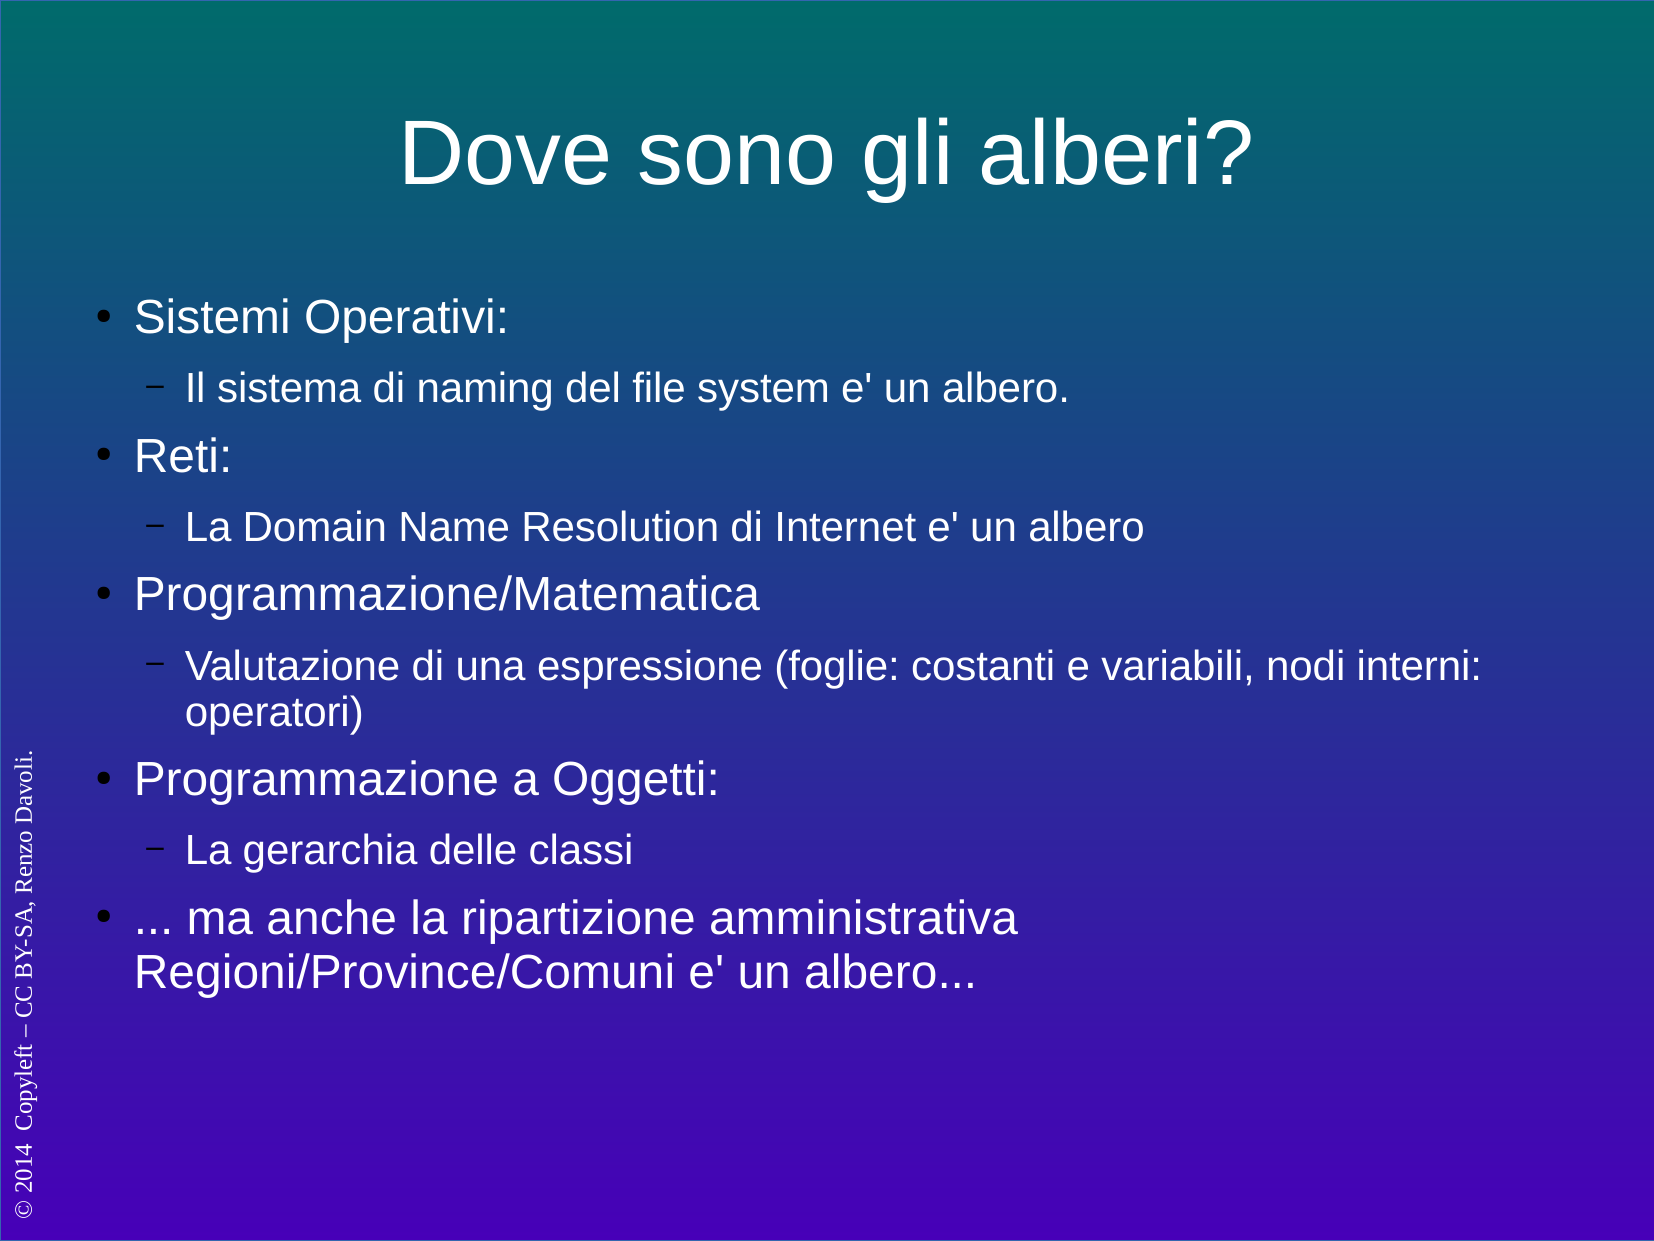

# Dove sono gli alberi?
Sistemi Operativi:
Il sistema di naming del file system e' un albero.
Reti:
La Domain Name Resolution di Internet e' un albero
Programmazione/Matematica
Valutazione di una espressione (foglie: costanti e variabili, nodi interni: operatori)
Programmazione a Oggetti:
La gerarchia delle classi
... ma anche la ripartizione amministrativa Regioni/Province/Comuni e' un albero...